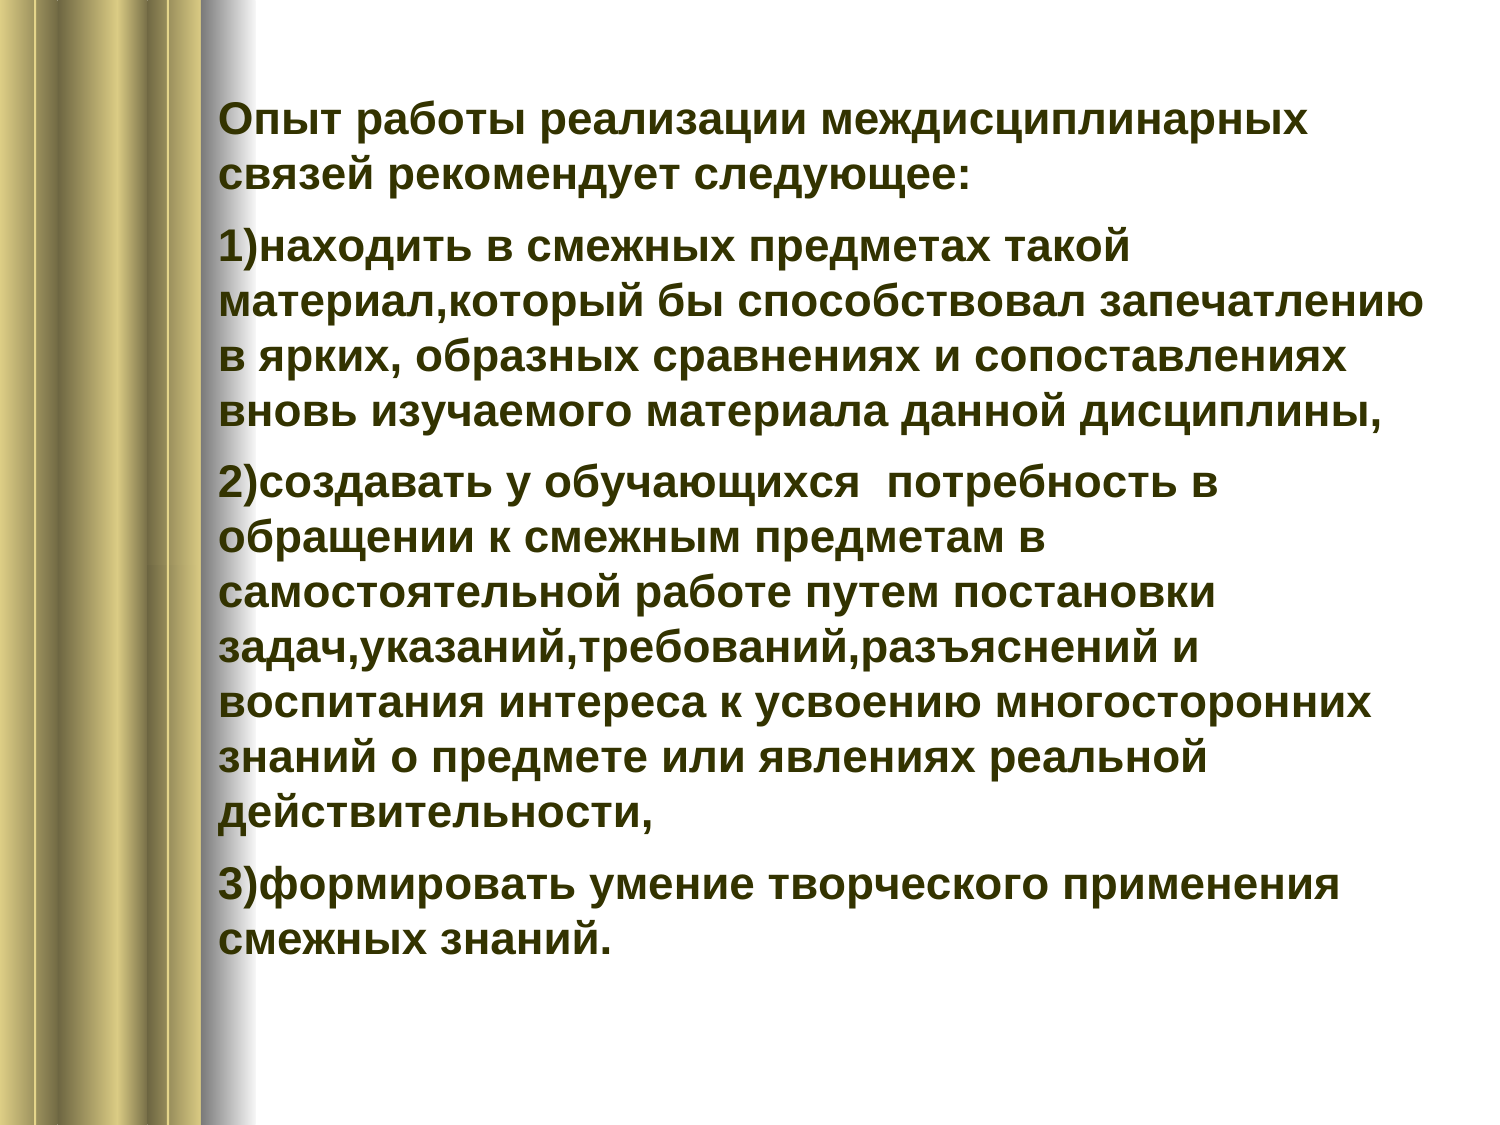

#
Опыт работы реализации междисциплинарных связей рекомендует следующее:
1)находить в смежных предметах такой материал,который бы способствовал запечатлению в ярких, образных сравнениях и сопоставлениях вновь изучаемого материала данной дисциплины,
2)создавать у обучающихся потребность в обращении к смежным предметам в самостоятельной работе путем постановки задач,указаний,требований,разъяснений и воспитания интереса к усвоению многосторонних знаний о предмете или явлениях реальной действительности,
3)формировать умение творческого применения смежных знаний.